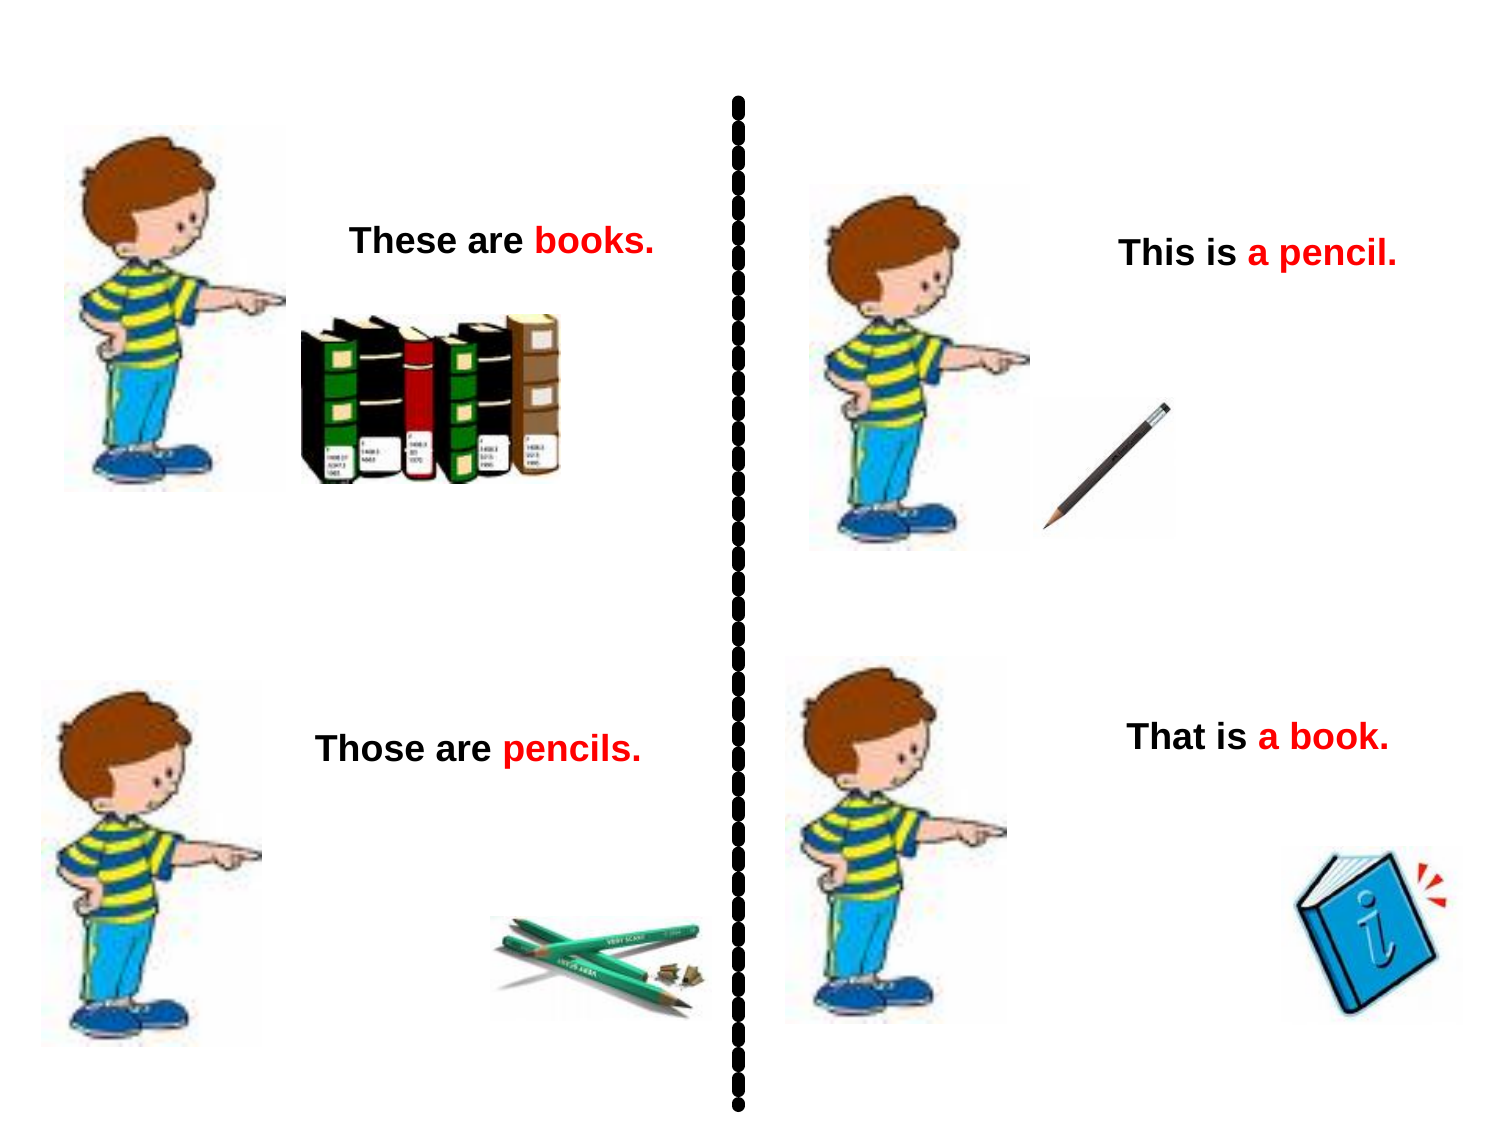

These are books.
This is a pencil.
That is a book.
Those are pencils.